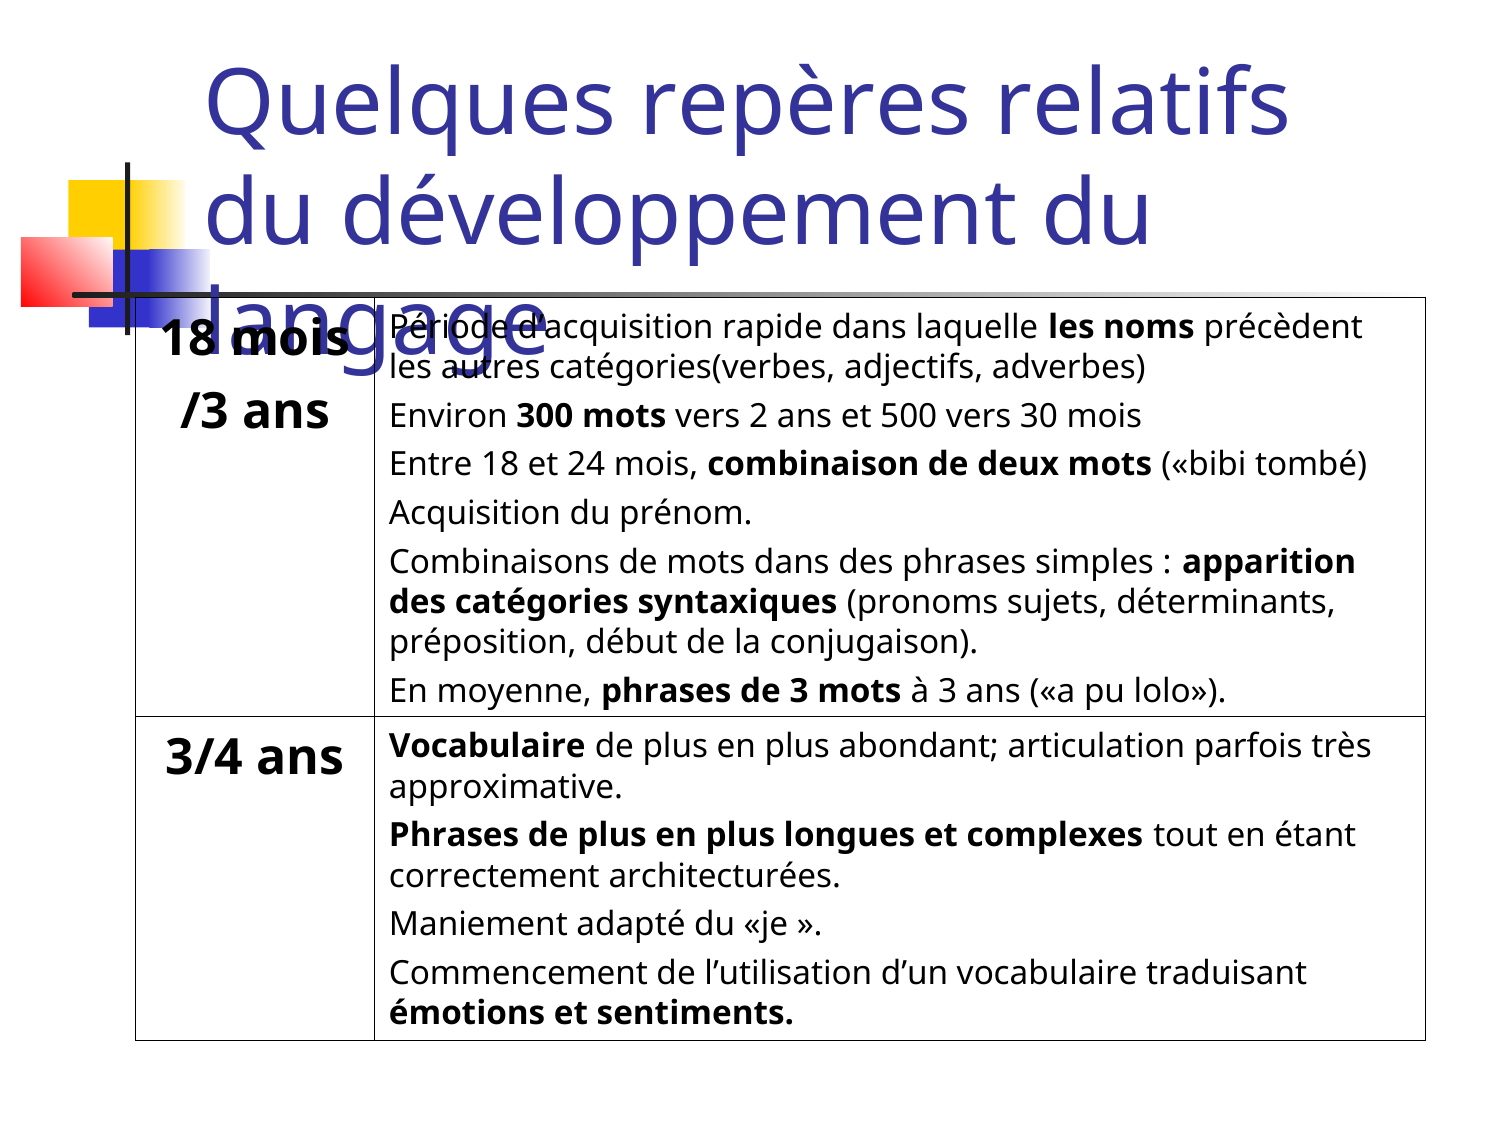

# Quelques repères relatifs du développement du langage
| 18 mois /3 ans | Période d’acquisition rapide dans laquelle les noms précèdent les autres catégories(verbes, adjectifs, adverbes) Environ 300 mots vers 2 ans et 500 vers 30 mois Entre 18 et 24 mois, combinaison de deux mots («bibi tombé) Acquisition du prénom. Combinaisons de mots dans des phrases simples : apparition des catégories syntaxiques (pronoms sujets, déterminants, préposition, début de la conjugaison). En moyenne, phrases de 3 mots à 3 ans («a pu lolo»). |
| --- | --- |
| 3/4 ans | Vocabulaire de plus en plus abondant; articulation parfois très approximative. Phrases de plus en plus longues et complexes tout en étant correctement architecturées. Maniement adapté du «je ». Commencement de l’utilisation d’un vocabulaire traduisant émotions et sentiments. |